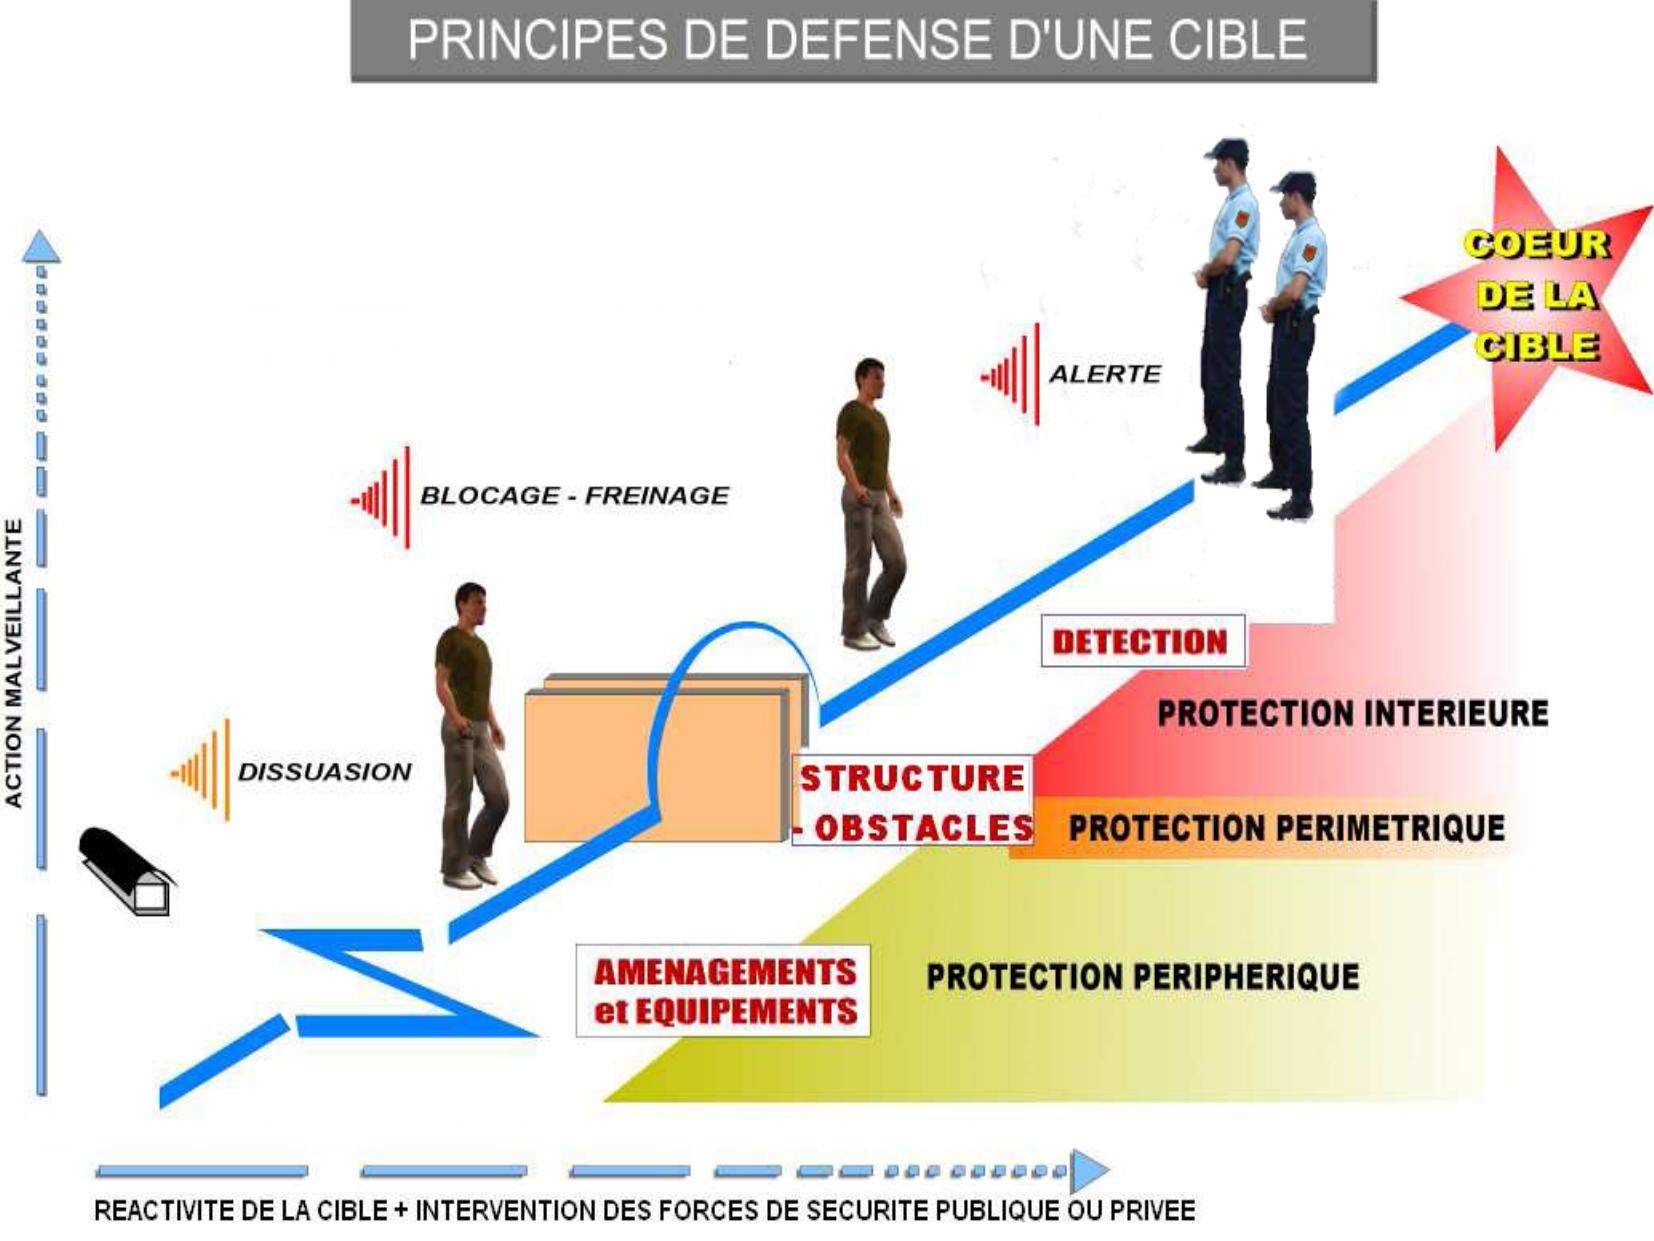

La prévention situationnelle regroupe l'ensemble des mesures qui visent à limiter voire empêcher la commission d'un acte de malveillance.
Pour défendre un espace public ou privé, il convient de s'interroger sur les dispositifs à mettre en oeuvre pour proteger une cible identifiée:
- Dissuader
- Bloquer
- Ralentir,
- Detecter,
- Interpeller l'auteur